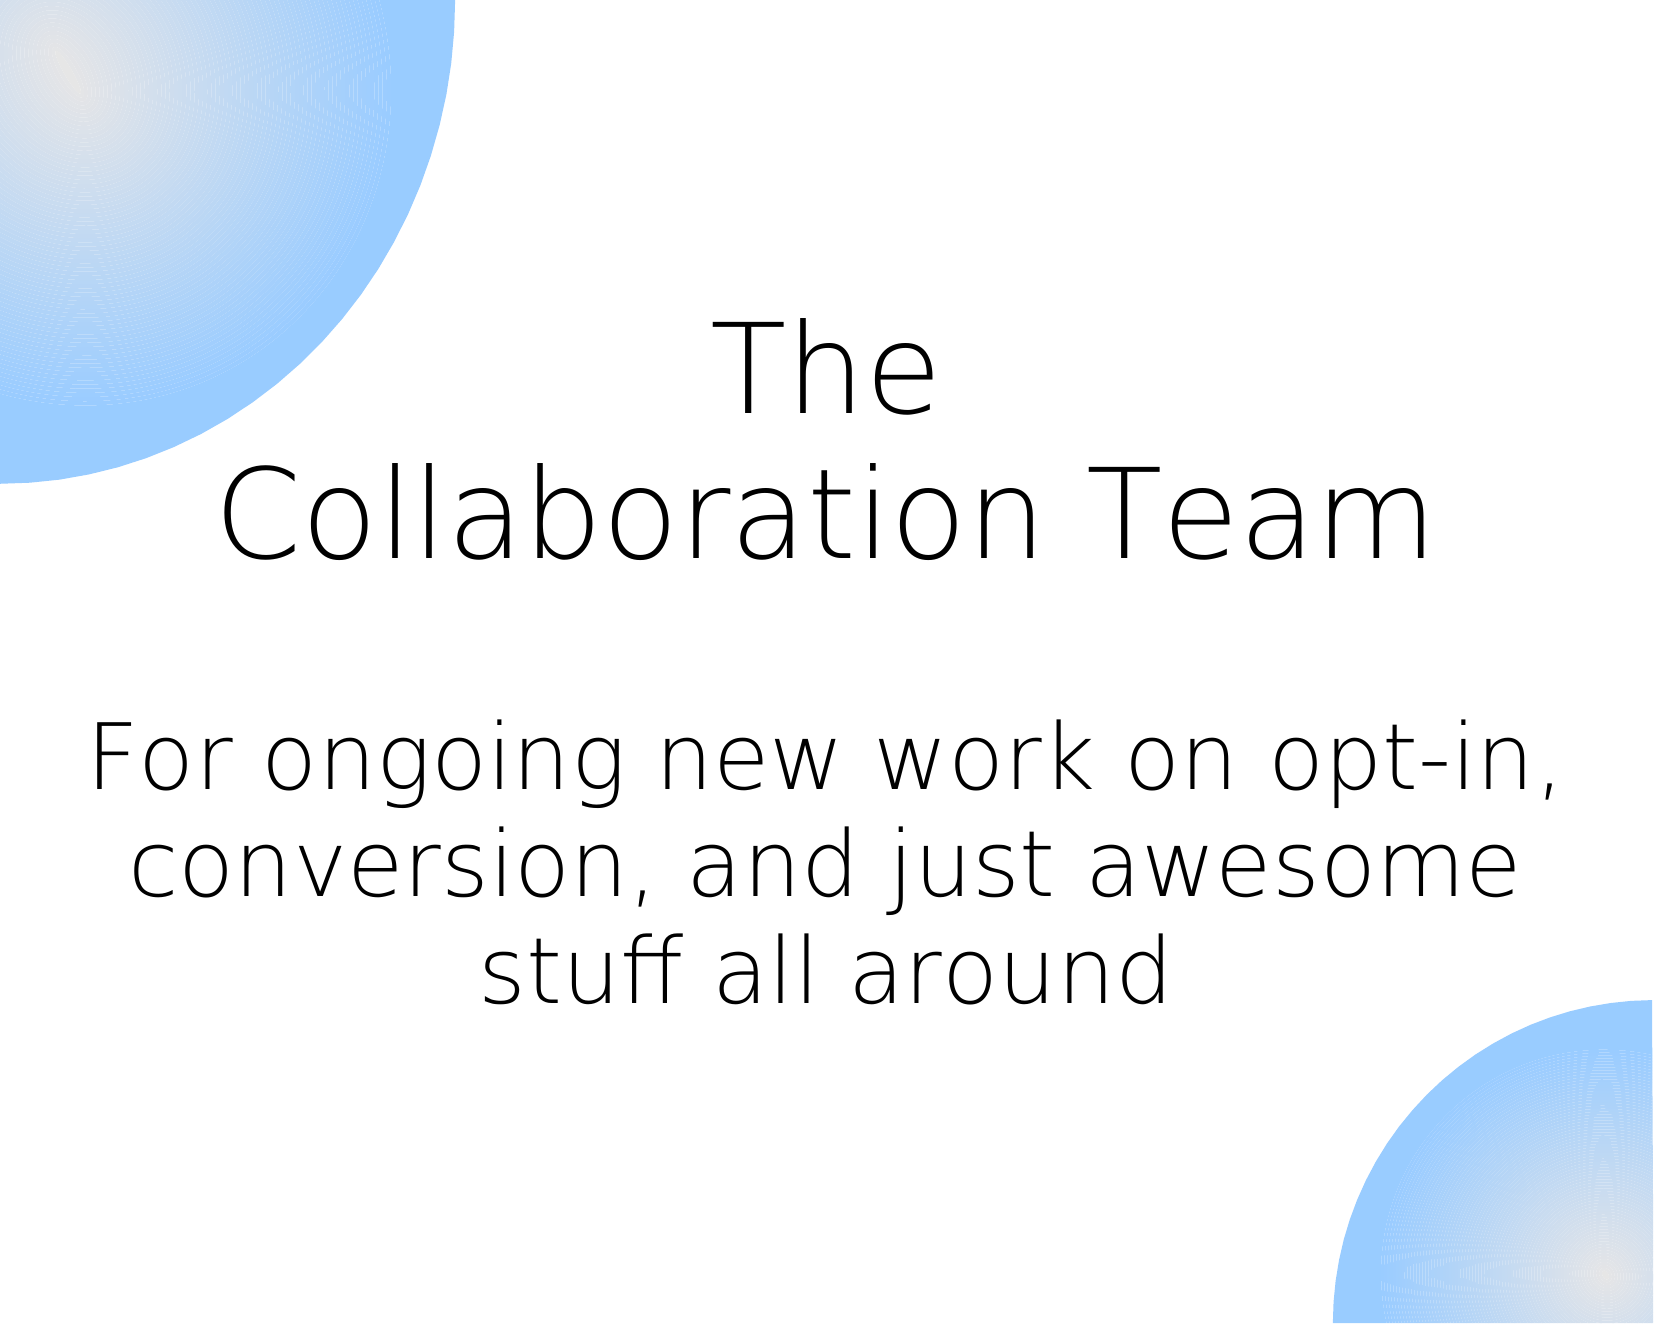

# The Collaboration Team
For ongoing new work on opt-in, conversion, and just awesome stuff all around